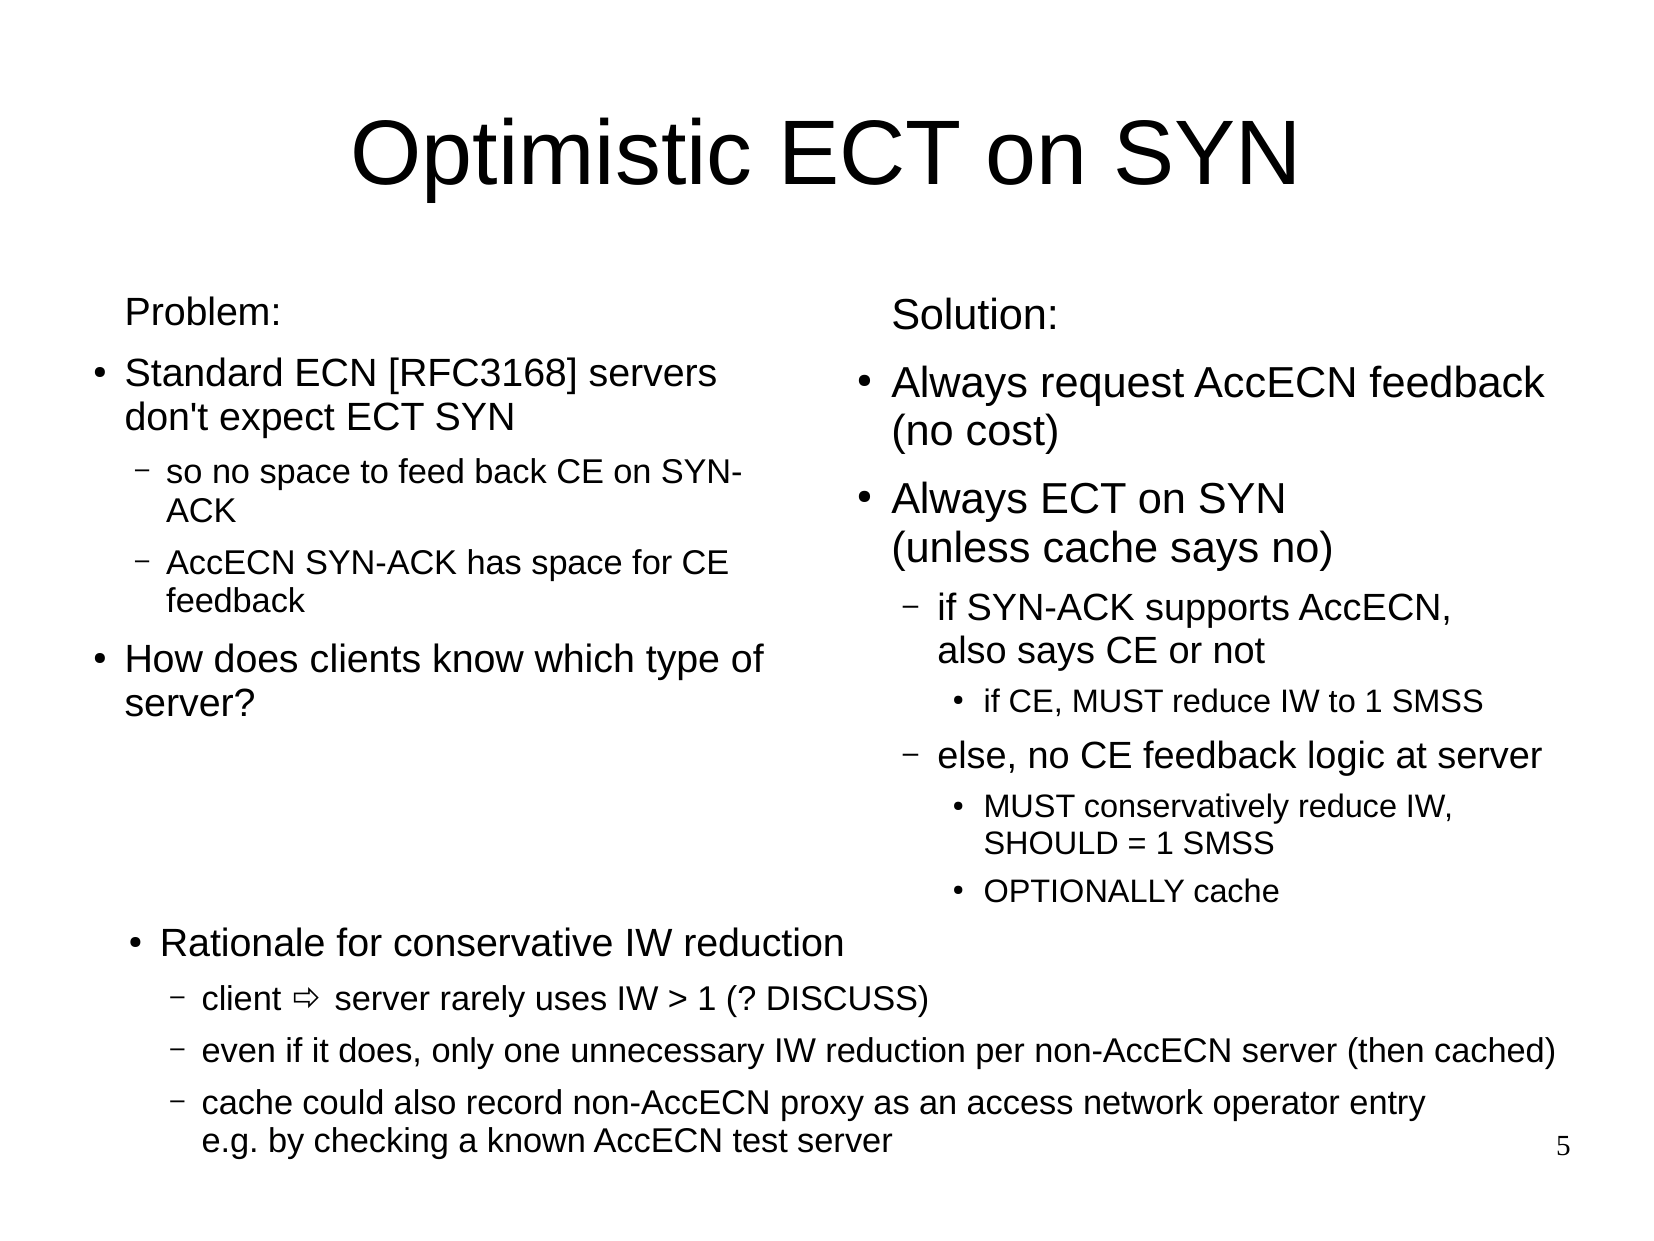

# Optimistic ECT on SYN
Problem:
Standard ECN [RFC3168] servers don't expect ECT SYN
so no space to feed back CE on SYN-ACK
AccECN SYN-ACK has space for CE feedback
How does clients know which type of server?
Solution:
Always request AccECN feedback
(no cost)
Always ECT on SYN
(unless cache says no)
if SYN-ACK supports AccECN,
also says CE or not
if CE, MUST reduce IW to 1 SMSS
else, no CE feedback logic at server
MUST conservatively reduce IW,
SHOULD = 1 SMSS
OPTIONALLY cache
Rationale for conservative IW reduction
client  server rarely uses IW > 1 (? DISCUSS)
even if it does, only one unnecessary IW reduction per non-AccECN server (then cached)
cache could also record non-AccECN proxy as an access network operator entry
e.g. by checking a known AccECN test server
5